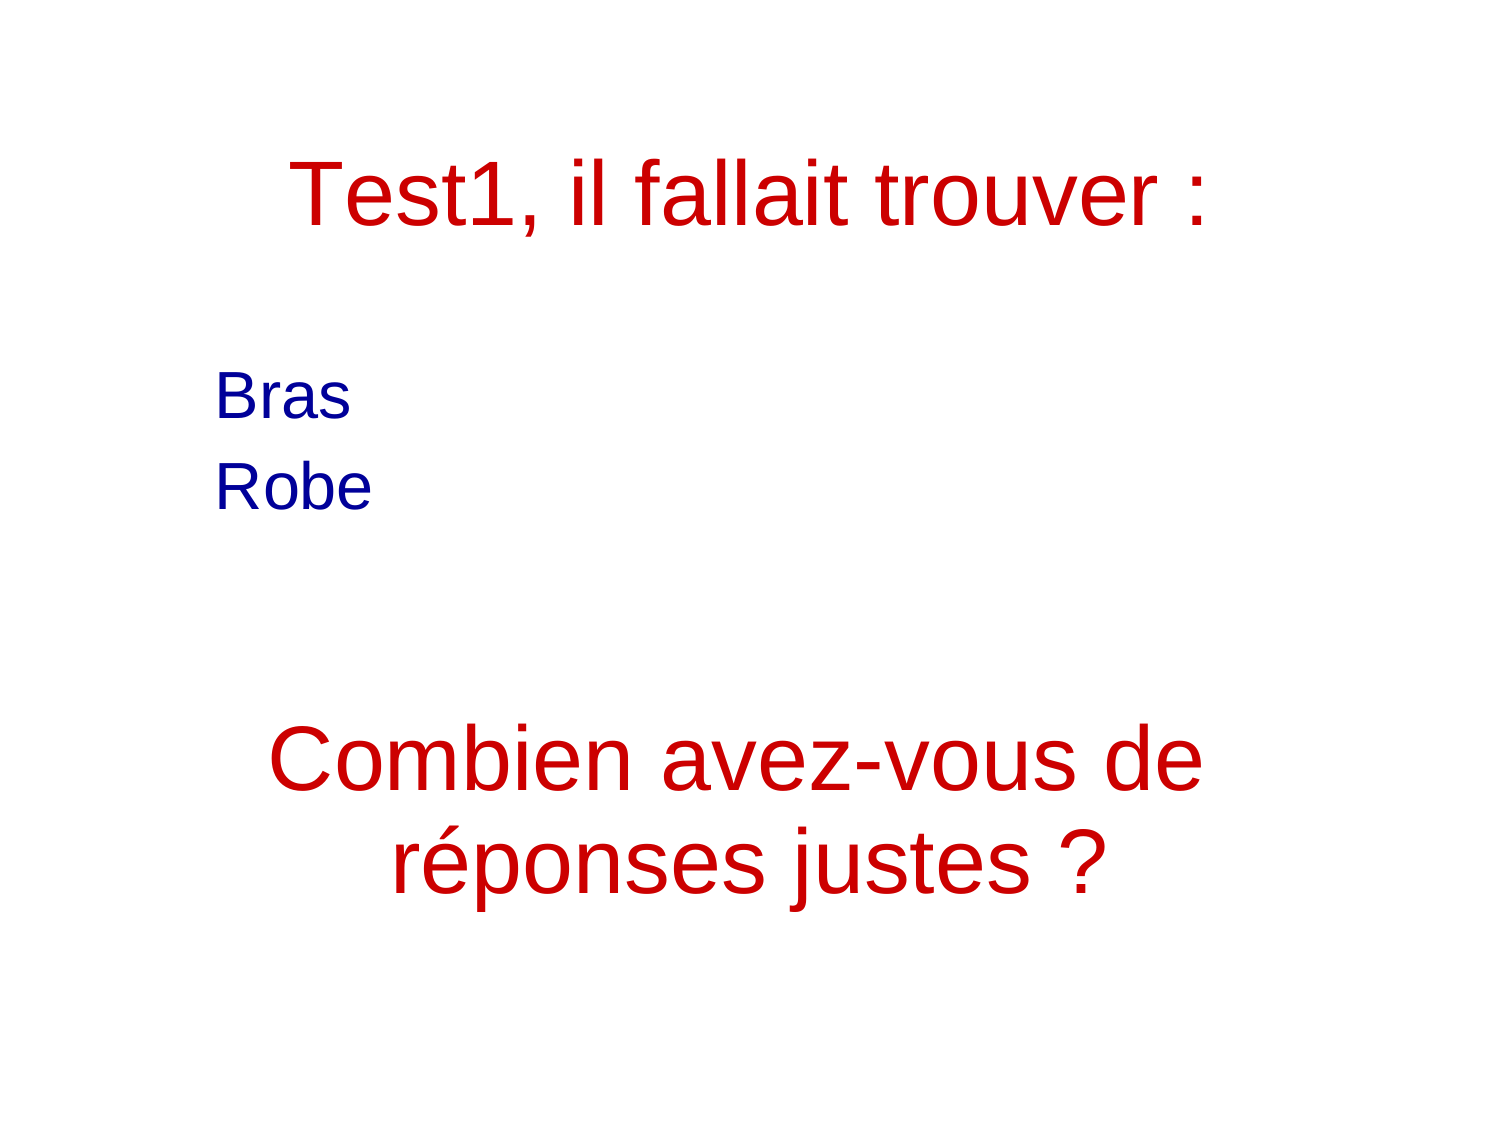

# Test1, il fallait trouver :
Bras
Robe
Combien avez-vous de
réponses justes ?